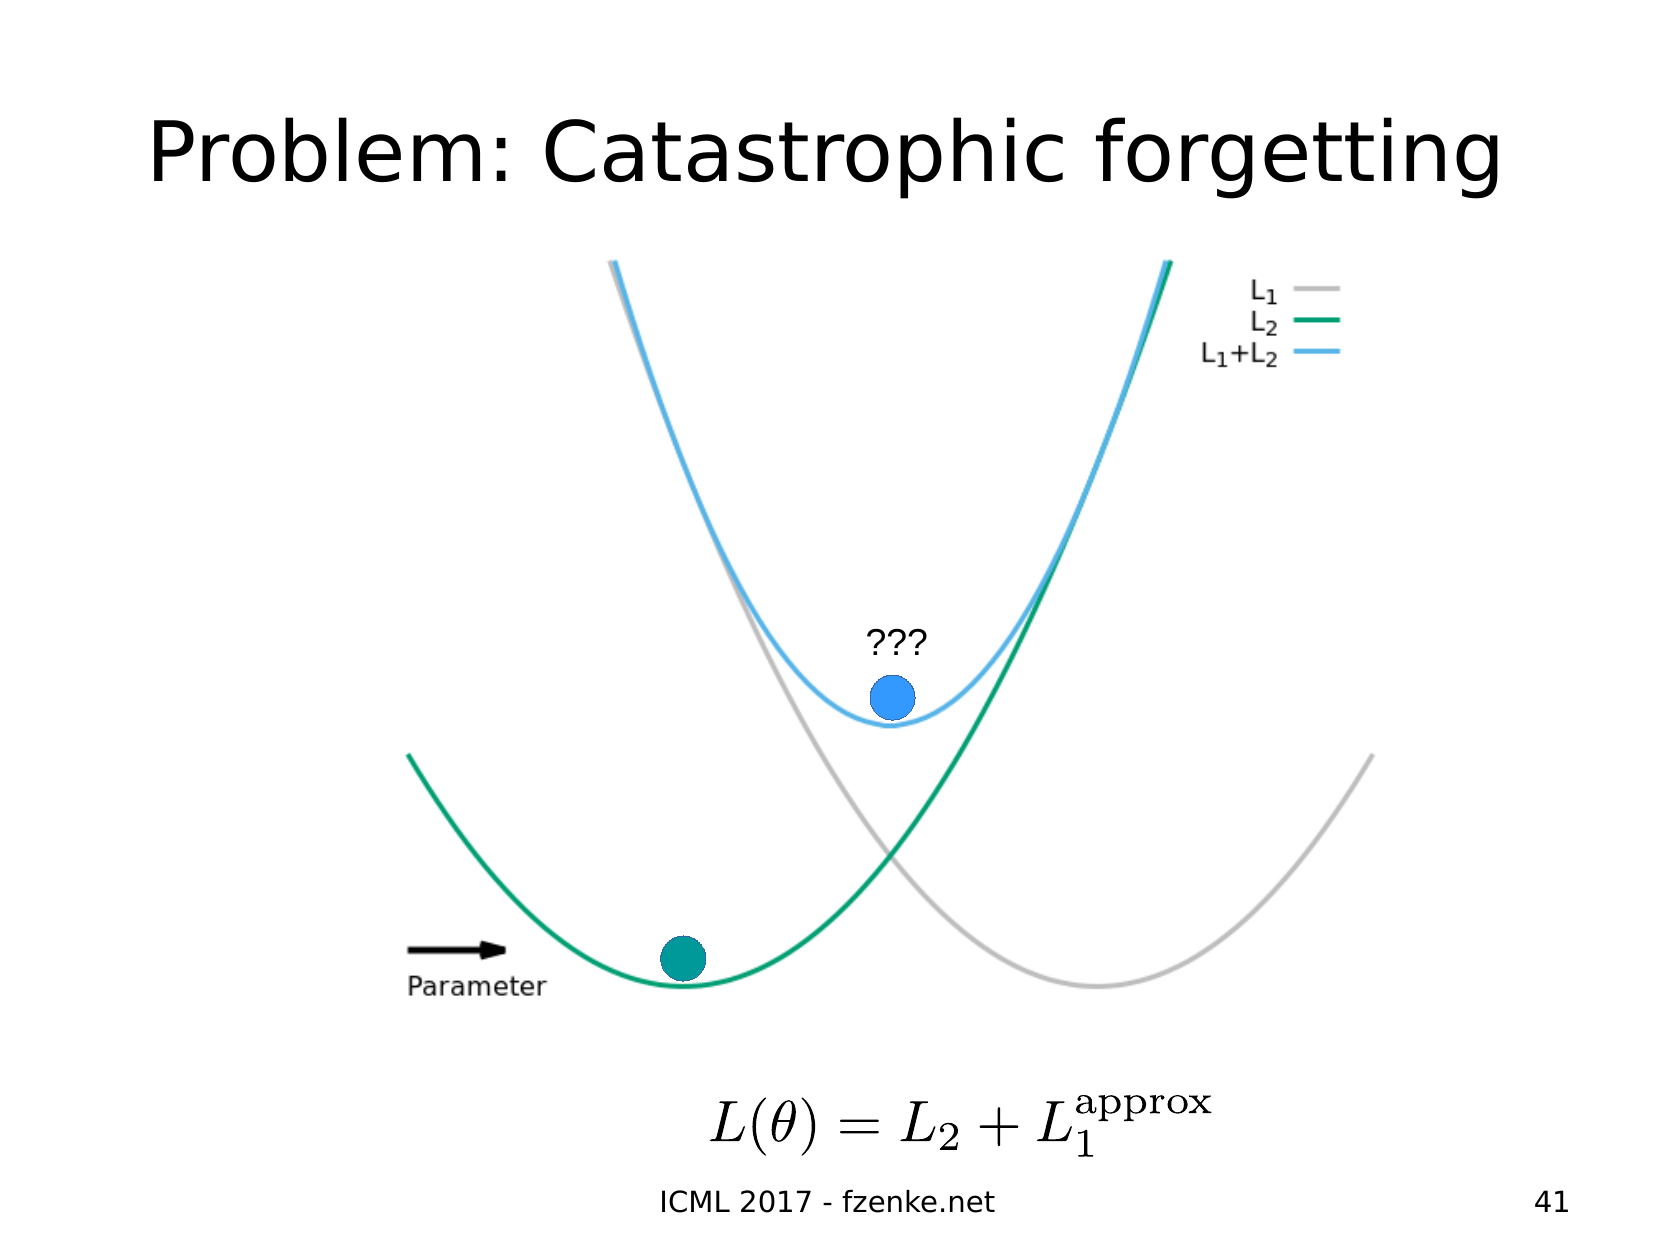

# Problem: Catastrophic forgetting
???
ICML 2017 - fzenke.net
41